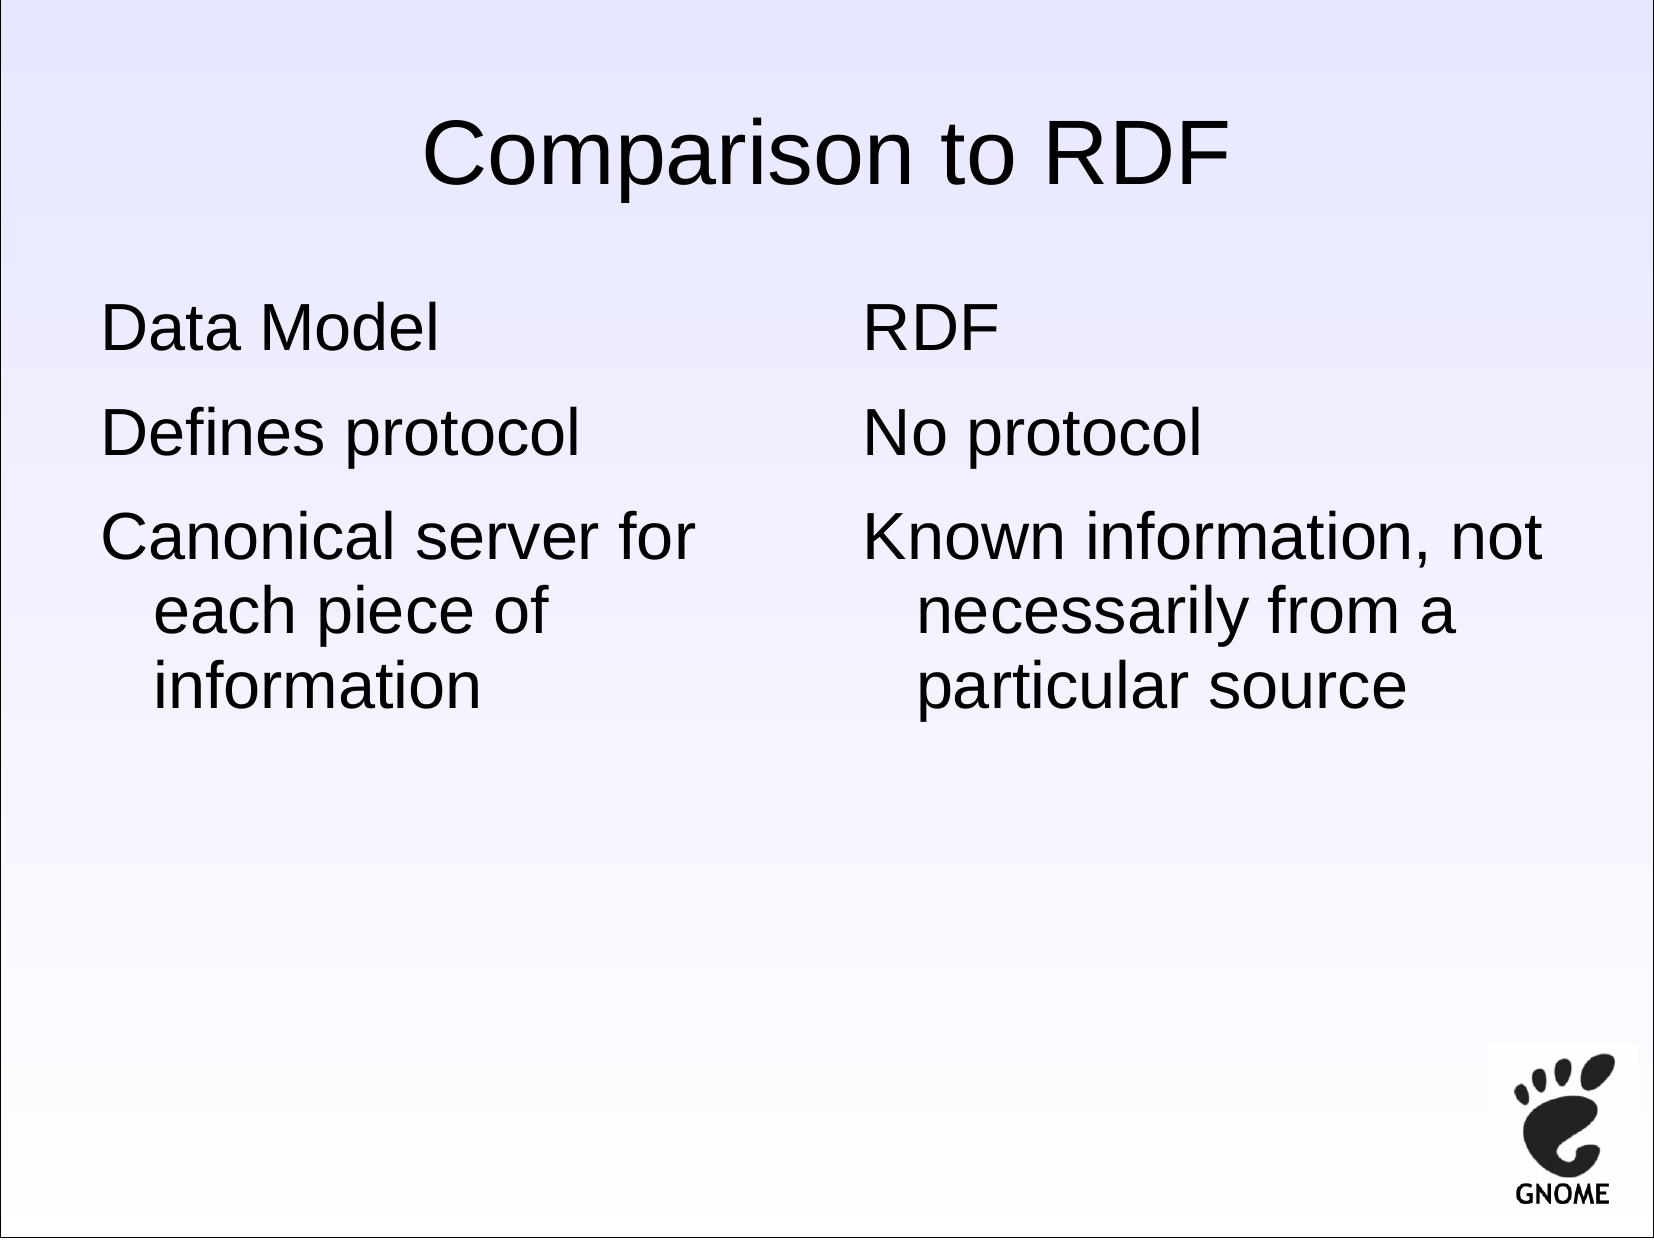

# Comparison to RDF
Data Model
Defines protocol
Canonical server for each piece of information
RDF
No protocol
Known information, not necessarily from a particular source